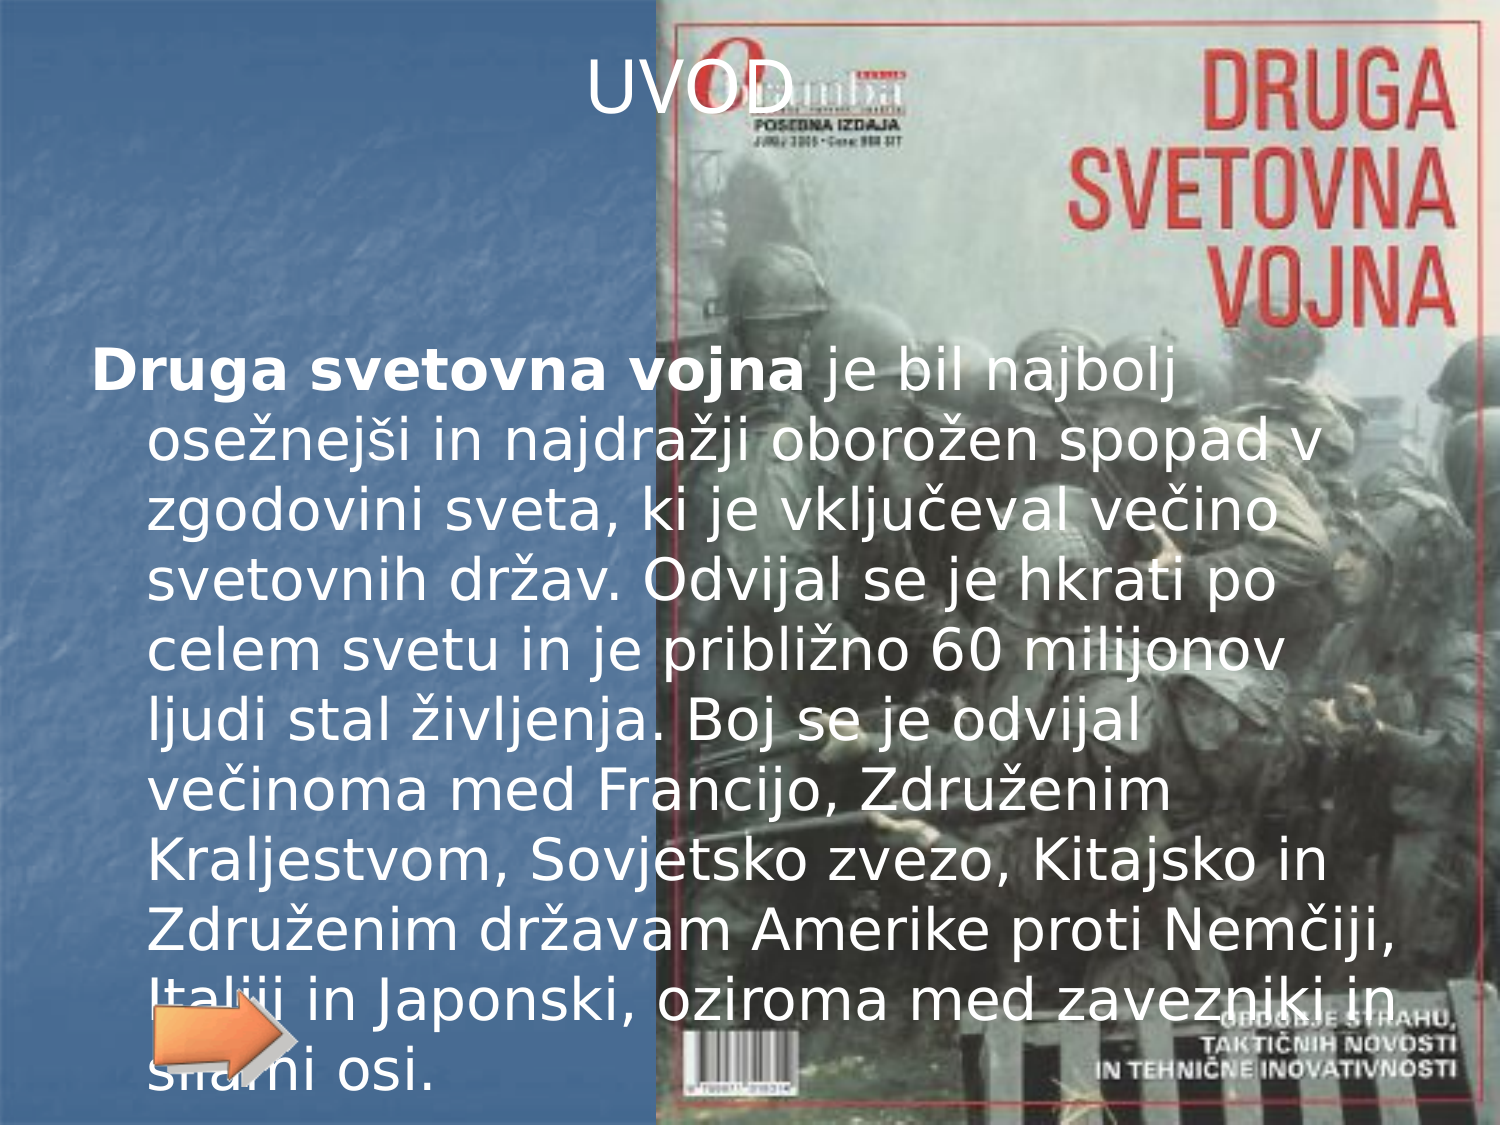

UVOD
# Druga svetovna vojna je bil najbolj osežnejši in najdražji oborožen spopad v zgodovini sveta, ki je vključeval večino svetovnih držav. Odvijal se je hkrati po celem svetu in je približno 60 milijonov ljudi stal življenja. Boj se je odvijal večinoma med Francijo, Združenim Kraljestvom, Sovjetsko zvezo, Kitajsko in Združenim državam Amerike proti Nemčiji, Italiji in Japonski, oziroma med zavezniki in silami osi.